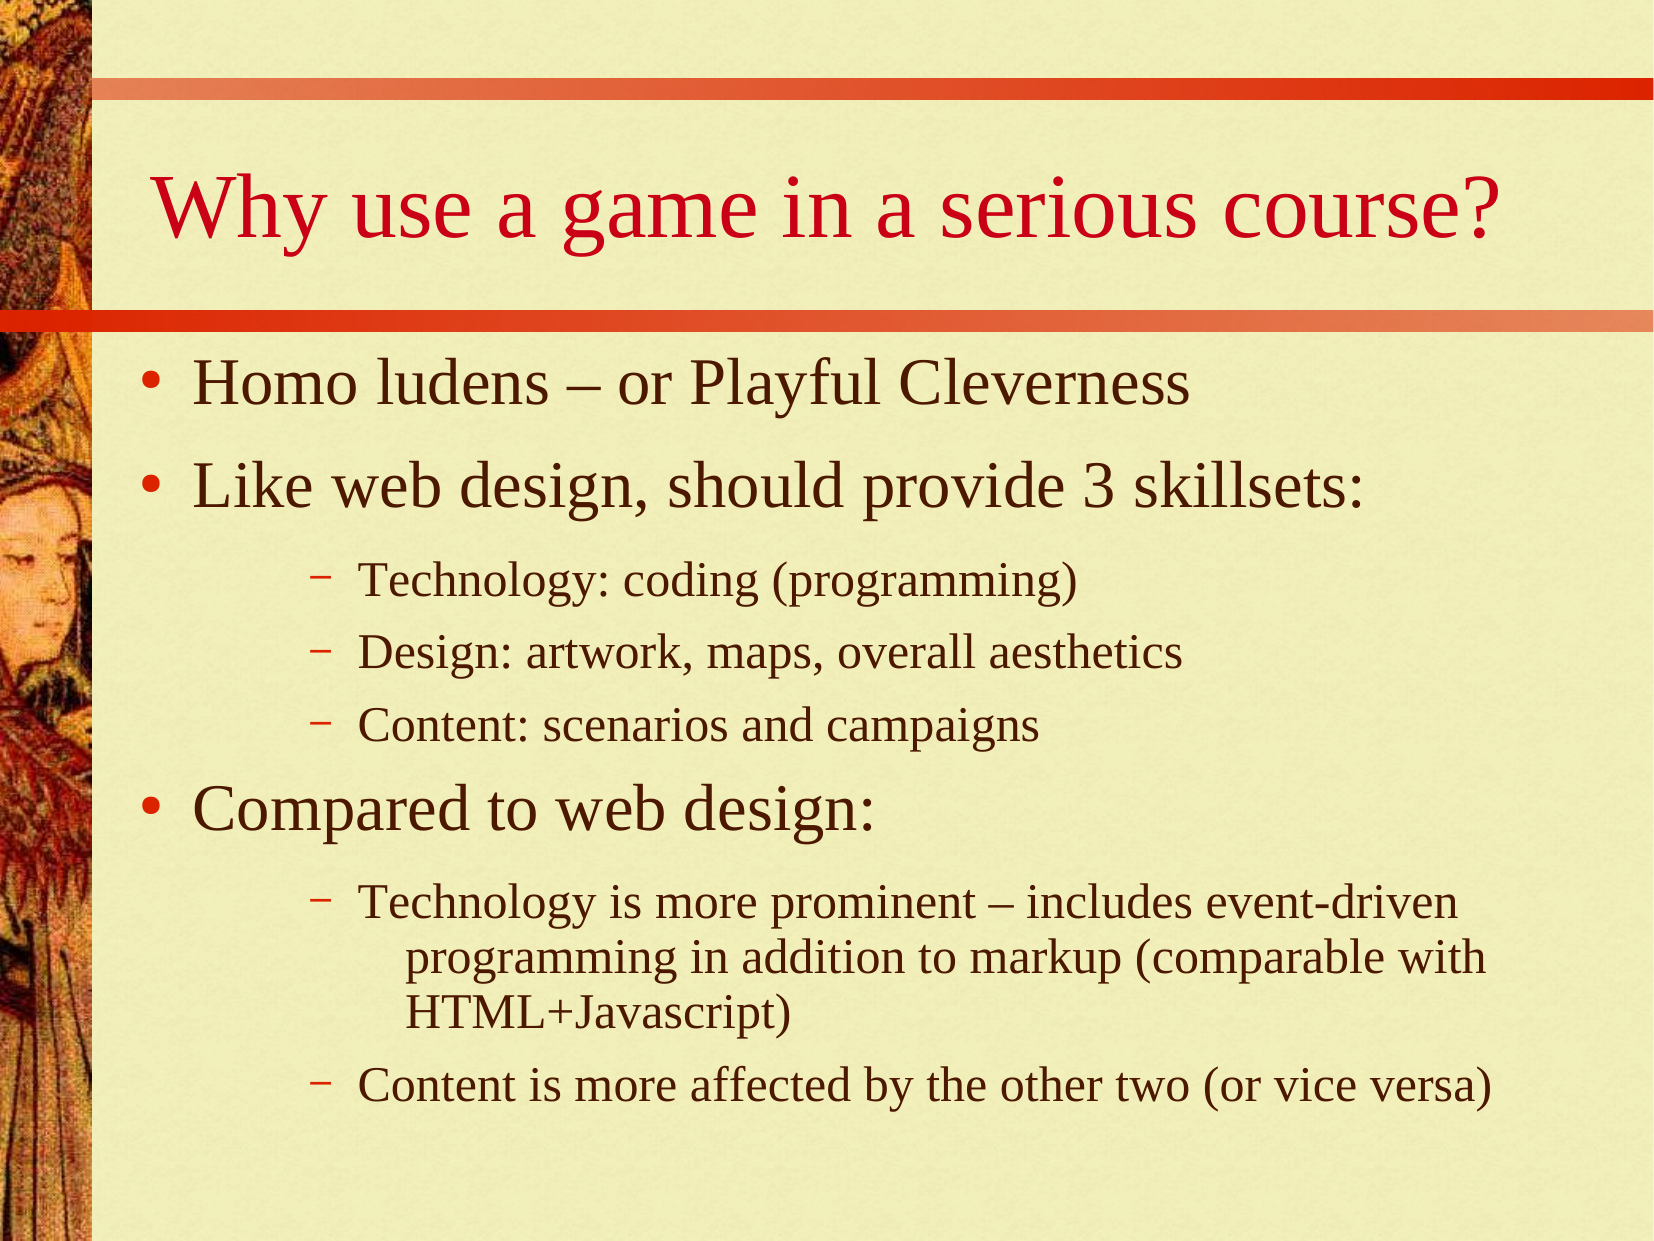

# Why use a game in a serious course?
Homo ludens – or Playful Cleverness
Like web design, should provide 3 skillsets:
Technology: coding (programming)
Design: artwork, maps, overall aesthetics
Content: scenarios and campaigns
Compared to web design:
Technology is more prominent – includes event-driven programming in addition to markup (comparable with HTML+Javascript)
Content is more affected by the other two (or vice versa)